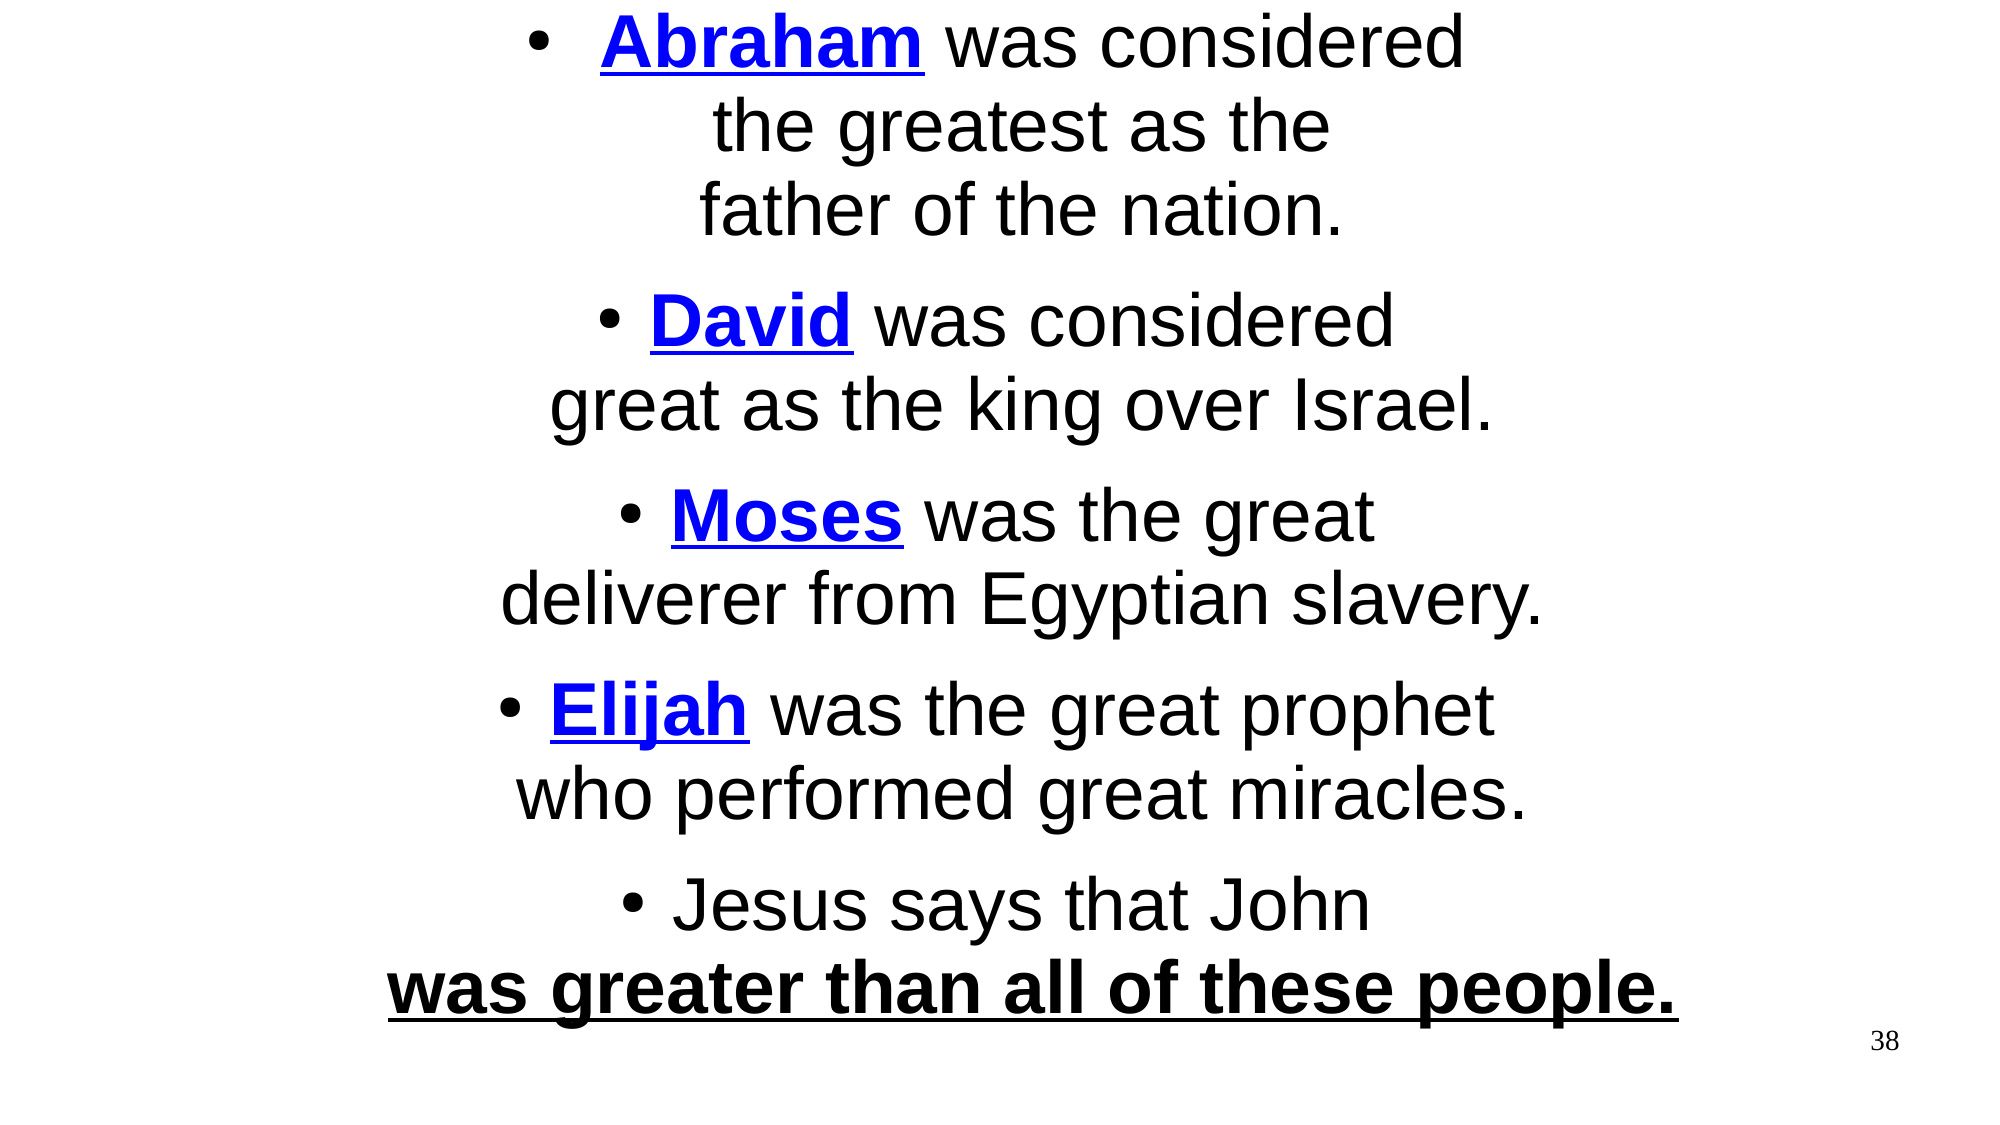

# Abraham was considered the greatest as the father of the nation.
David was considered
great as the king over Israel.
Moses was the great
deliverer from Egyptian slavery.
Elijah was the great prophet
who performed great miracles.
Jesus says that John
was greater than all of these people.
38